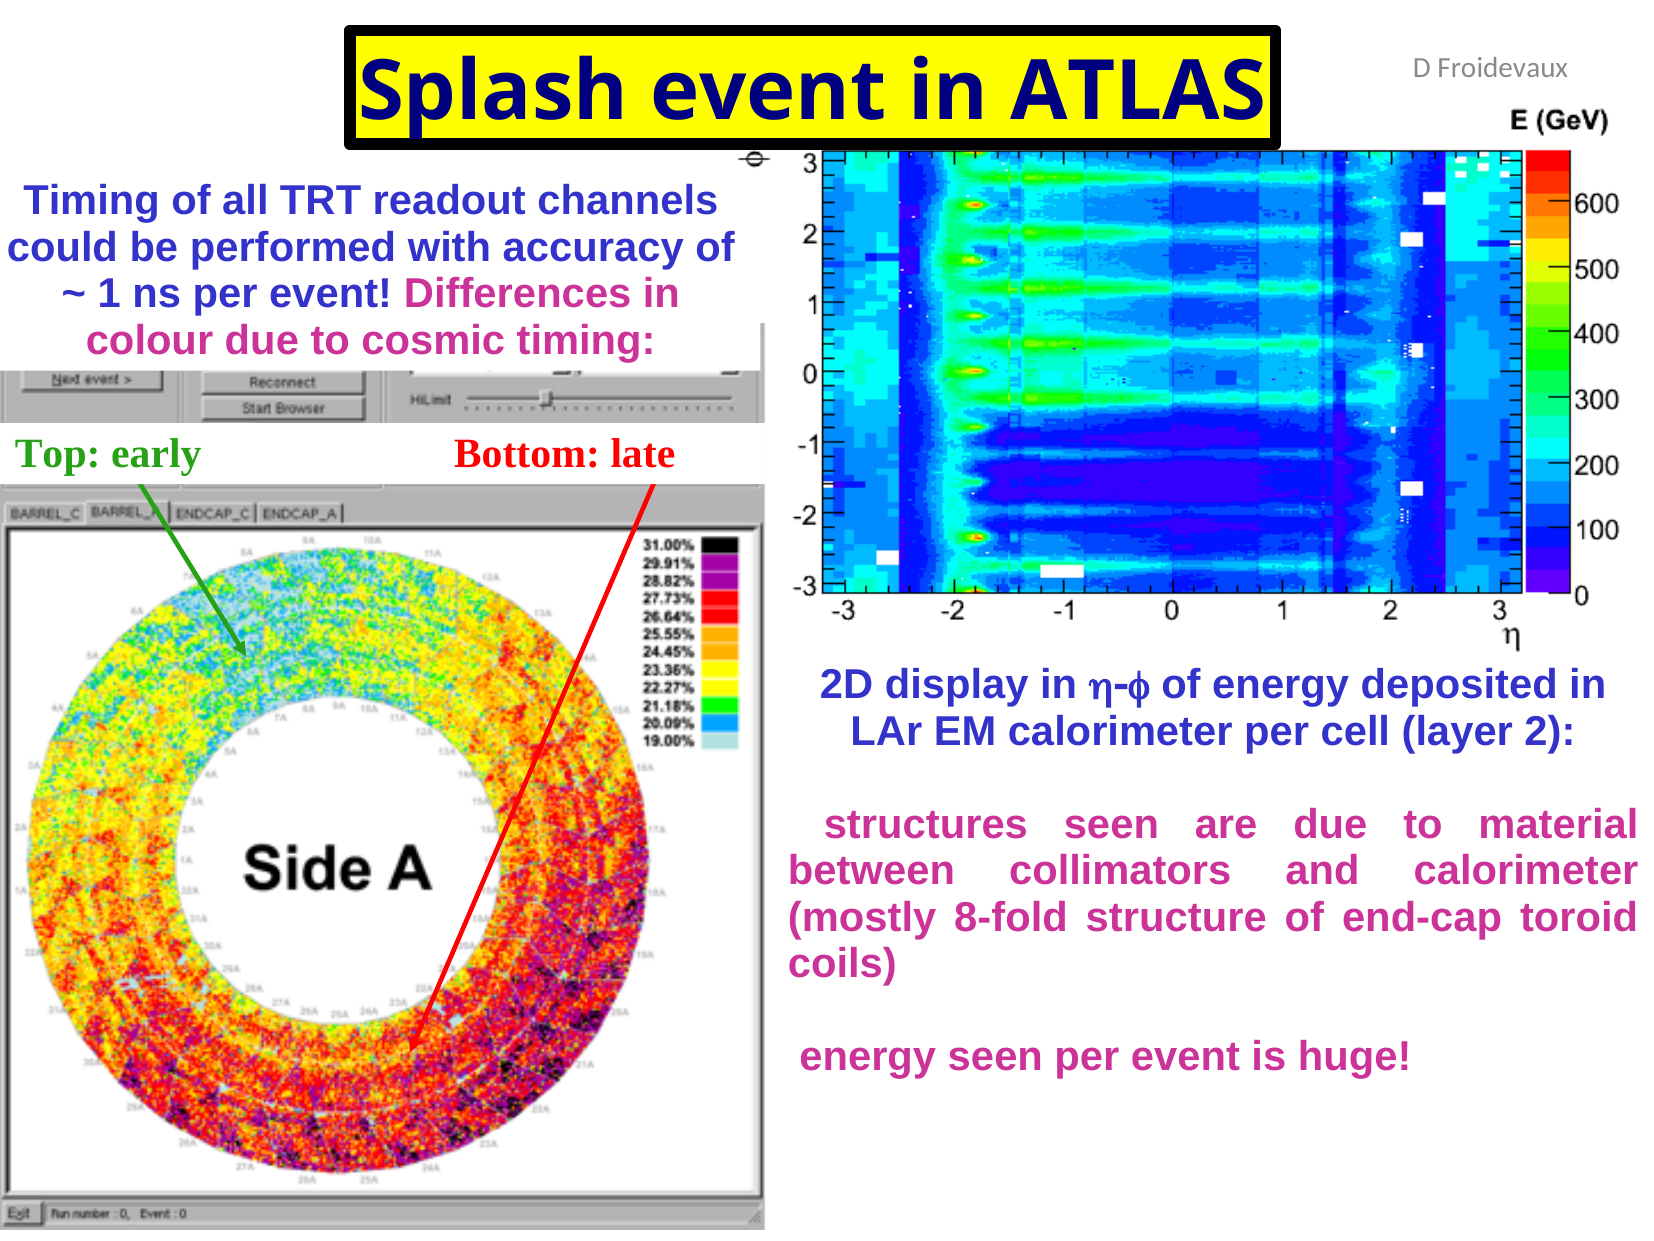

# Splash event in ATLAS
D Froidevaux
Timing of all TRT readout channels could be performed with accuracy of ~ 1 ns per event! Differences in colour due to cosmic timing:
Top: early Bottom: late
2D display in h-f of energy deposited in LAr EM calorimeter per cell (layer 2):
 structures seen are due to material between collimators and calorimeter (mostly 8-fold structure of end-cap toroid coils)
 energy seen per event is huge!
12